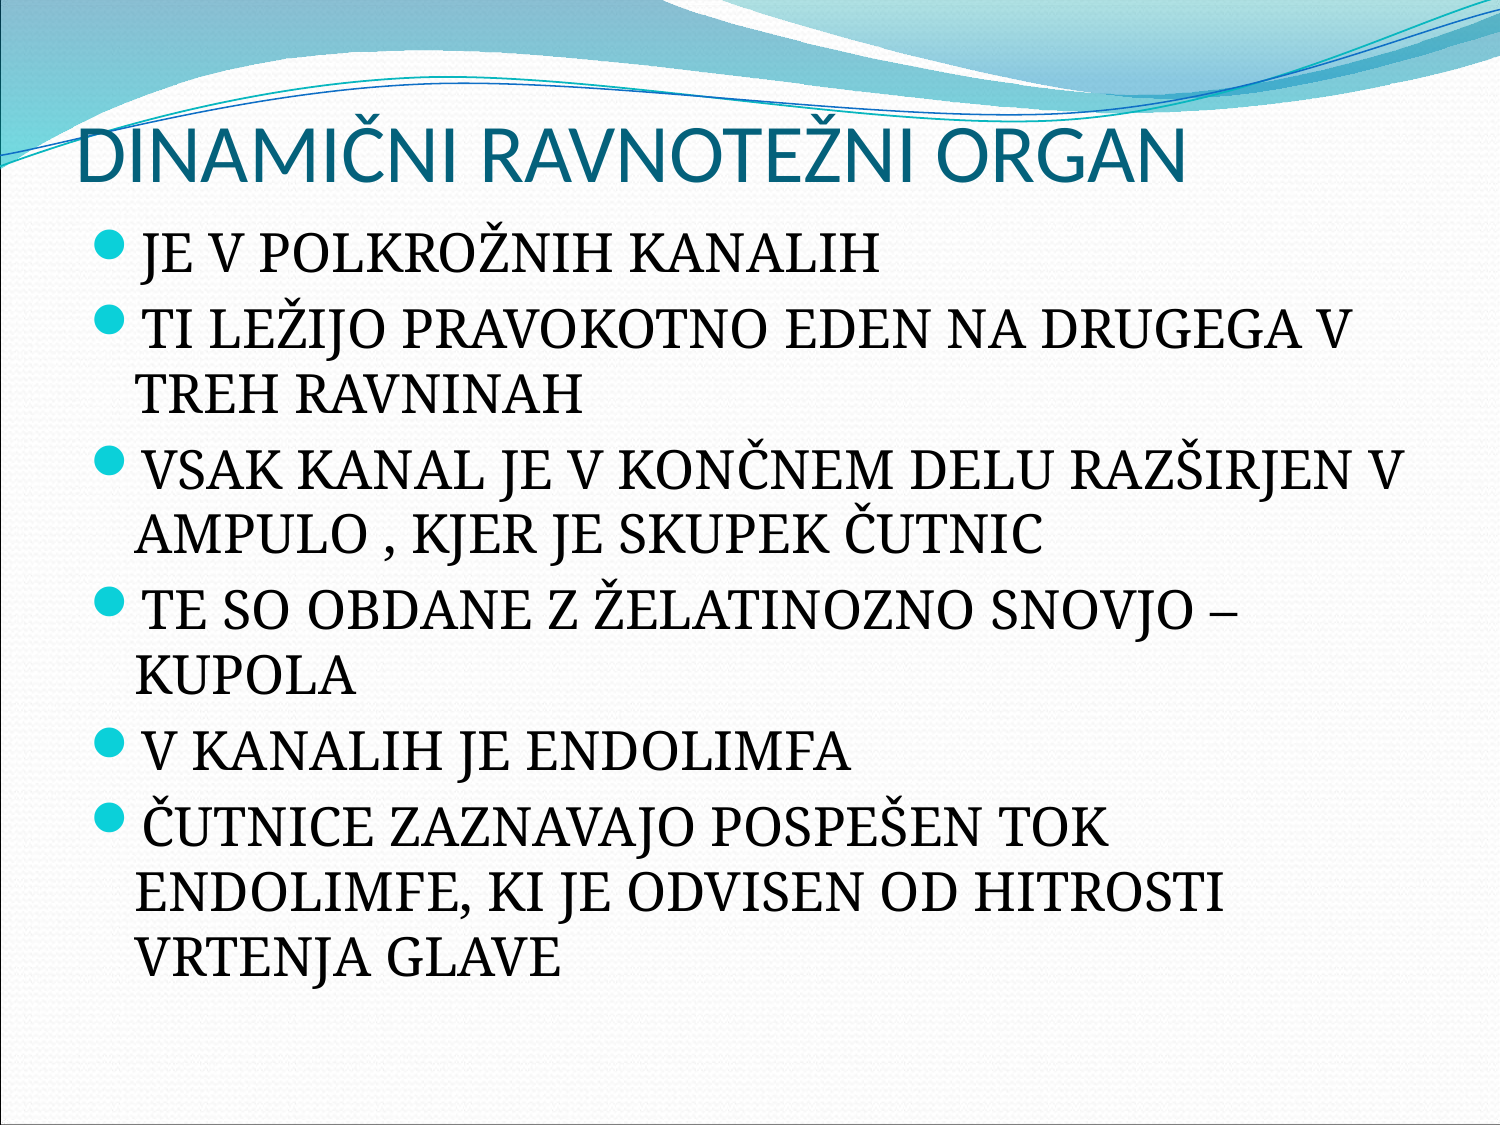

# DINAMIČNI RAVNOTEŽNI ORGAN
JE V POLKROŽNIH KANALIH
TI LEŽIJO PRAVOKOTNO EDEN NA DRUGEGA V TREH RAVNINAH
VSAK KANAL JE V KONČNEM DELU RAZŠIRJEN V AMPULO , KJER JE SKUPEK ČUTNIC
TE SO OBDANE Z ŽELATINOZNO SNOVJO – KUPOLA
V KANALIH JE ENDOLIMFA
ČUTNICE ZAZNAVAJO POSPEŠEN TOK ENDOLIMFE, KI JE ODVISEN OD HITROSTI VRTENJA GLAVE